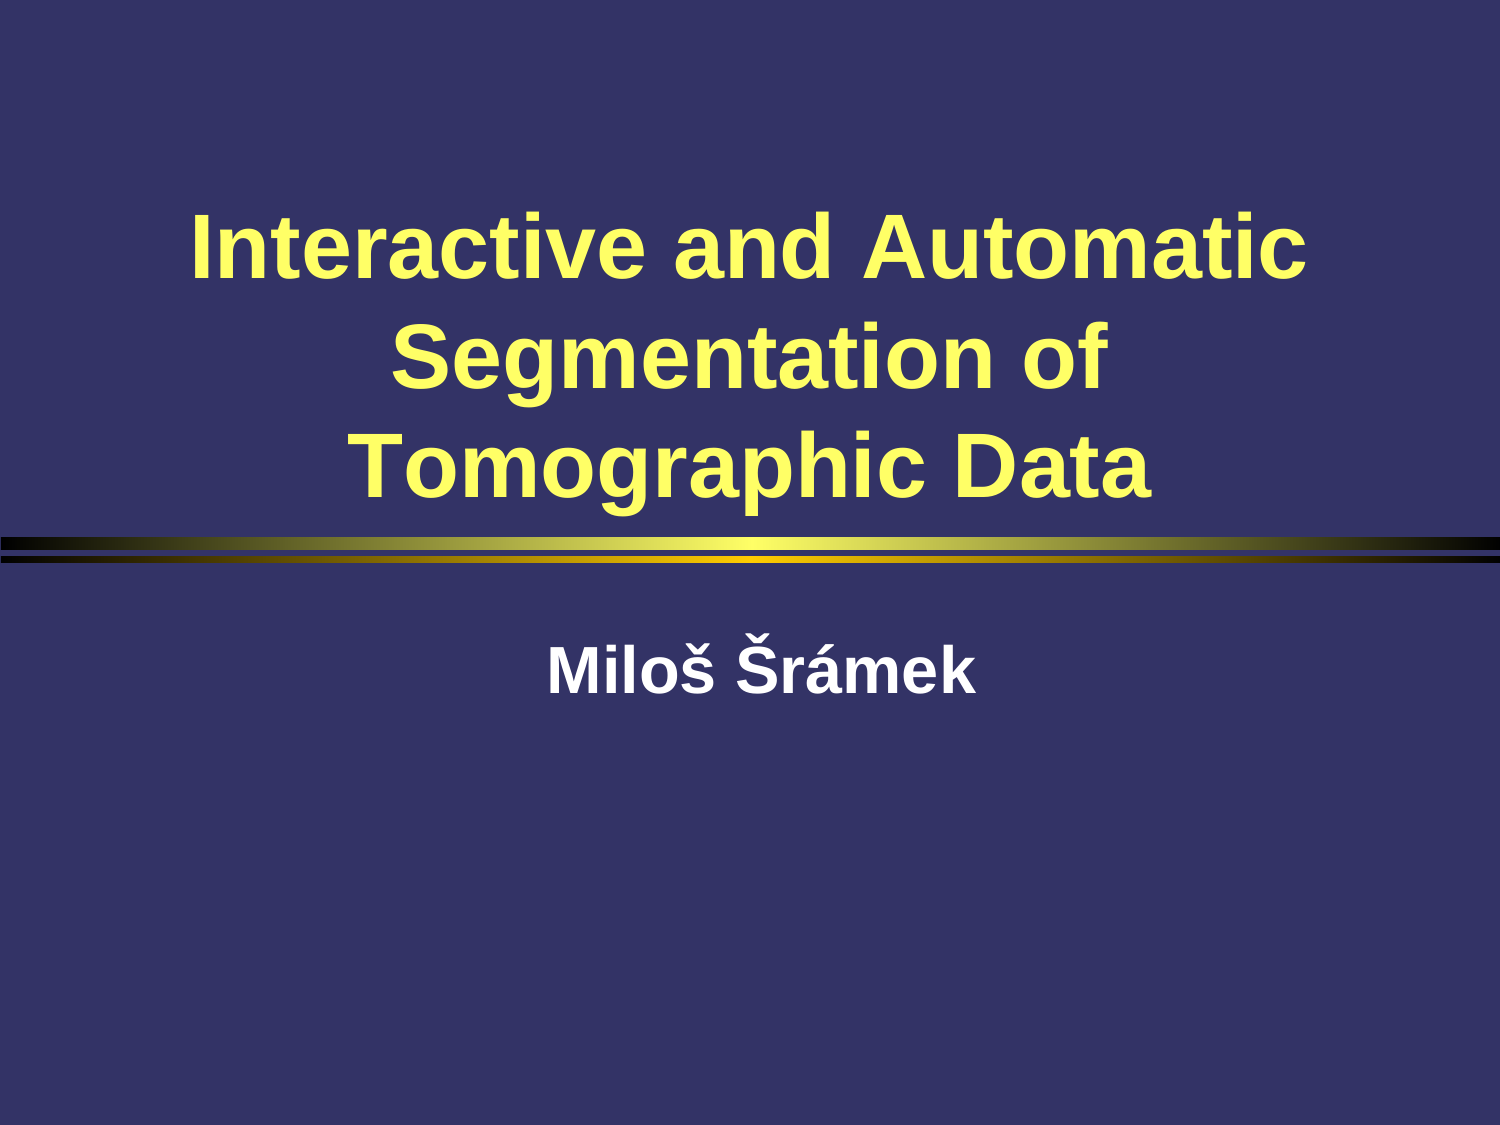

# Interactive and Automatic Segmentation of Tomographic Data
 Miloš Šrámek